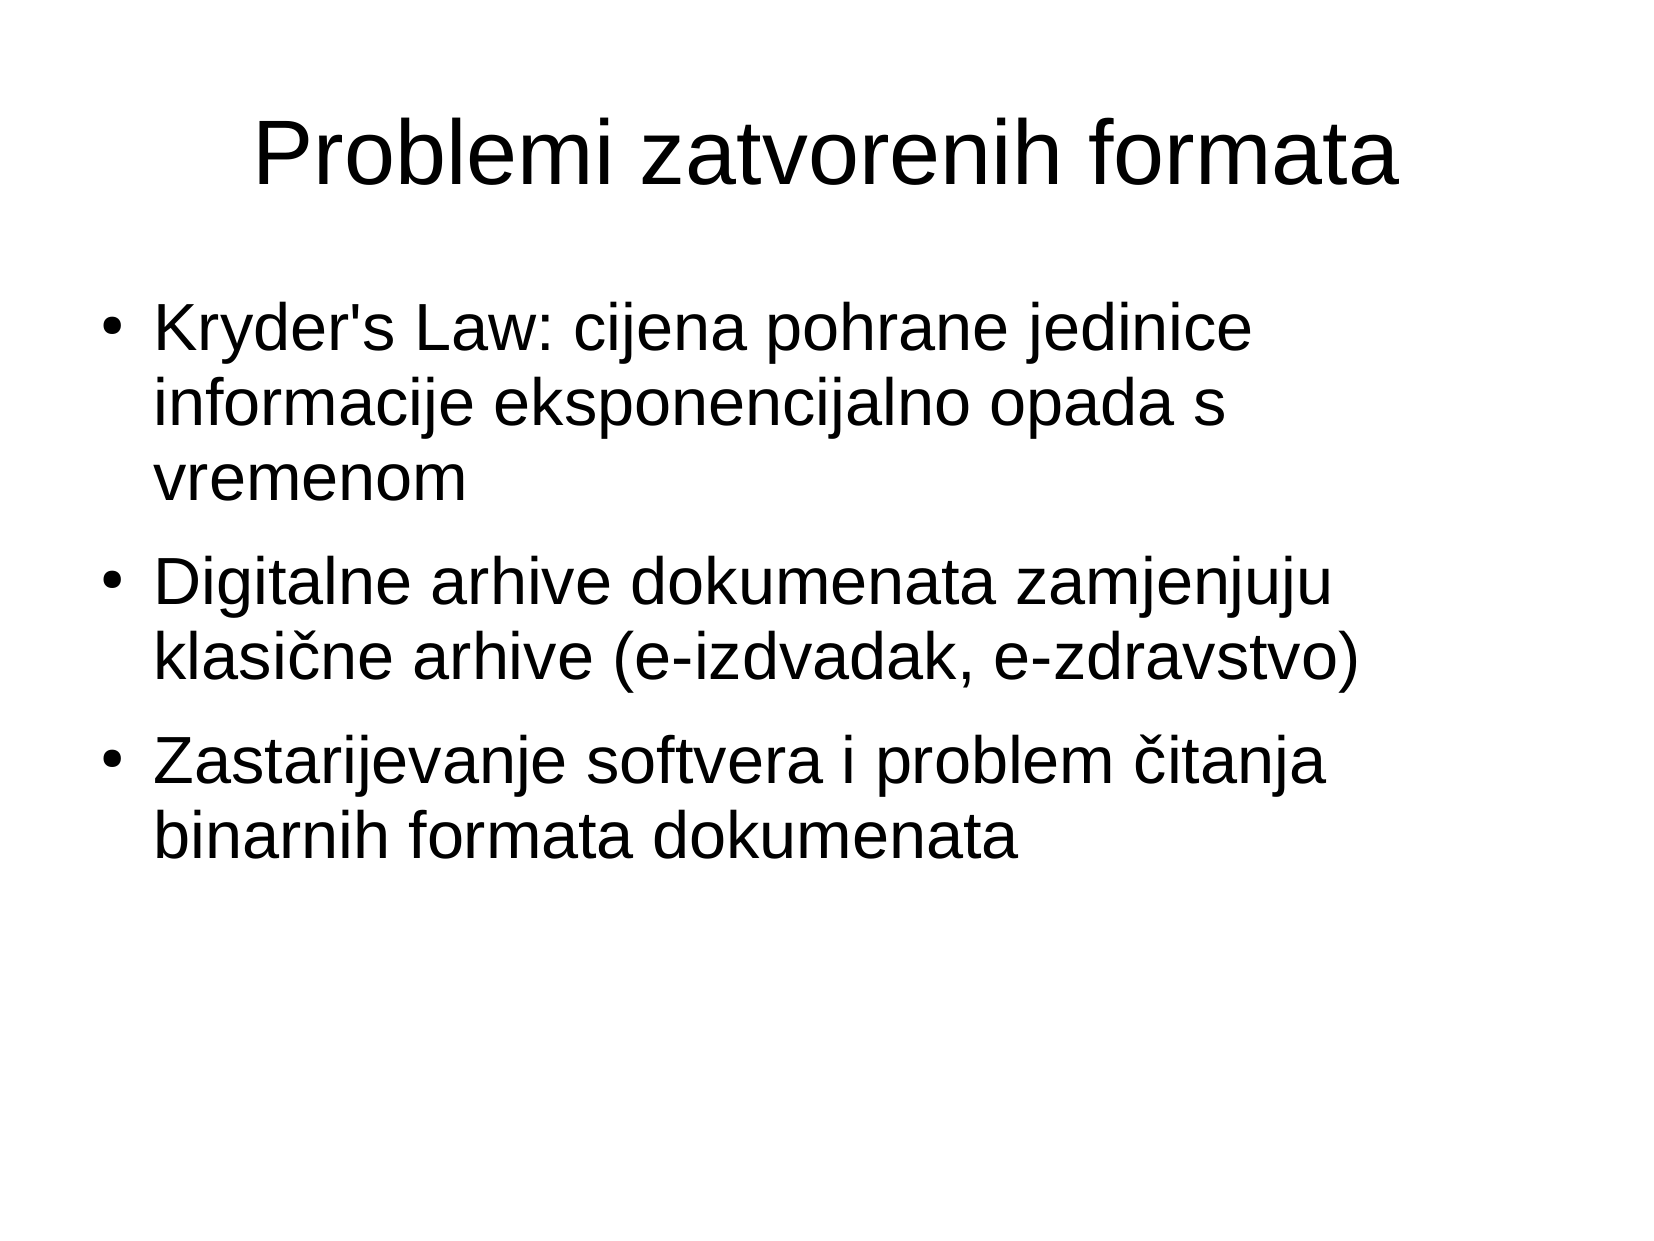

# Problemi zatvorenih formata
Kryder's Law: cijena pohrane jedinice informacije eksponencijalno opada s vremenom
Digitalne arhive dokumenata zamjenjuju klasične arhive (e-izdvadak, e-zdravstvo)
Zastarijevanje softvera i problem čitanja binarnih formata dokumenata